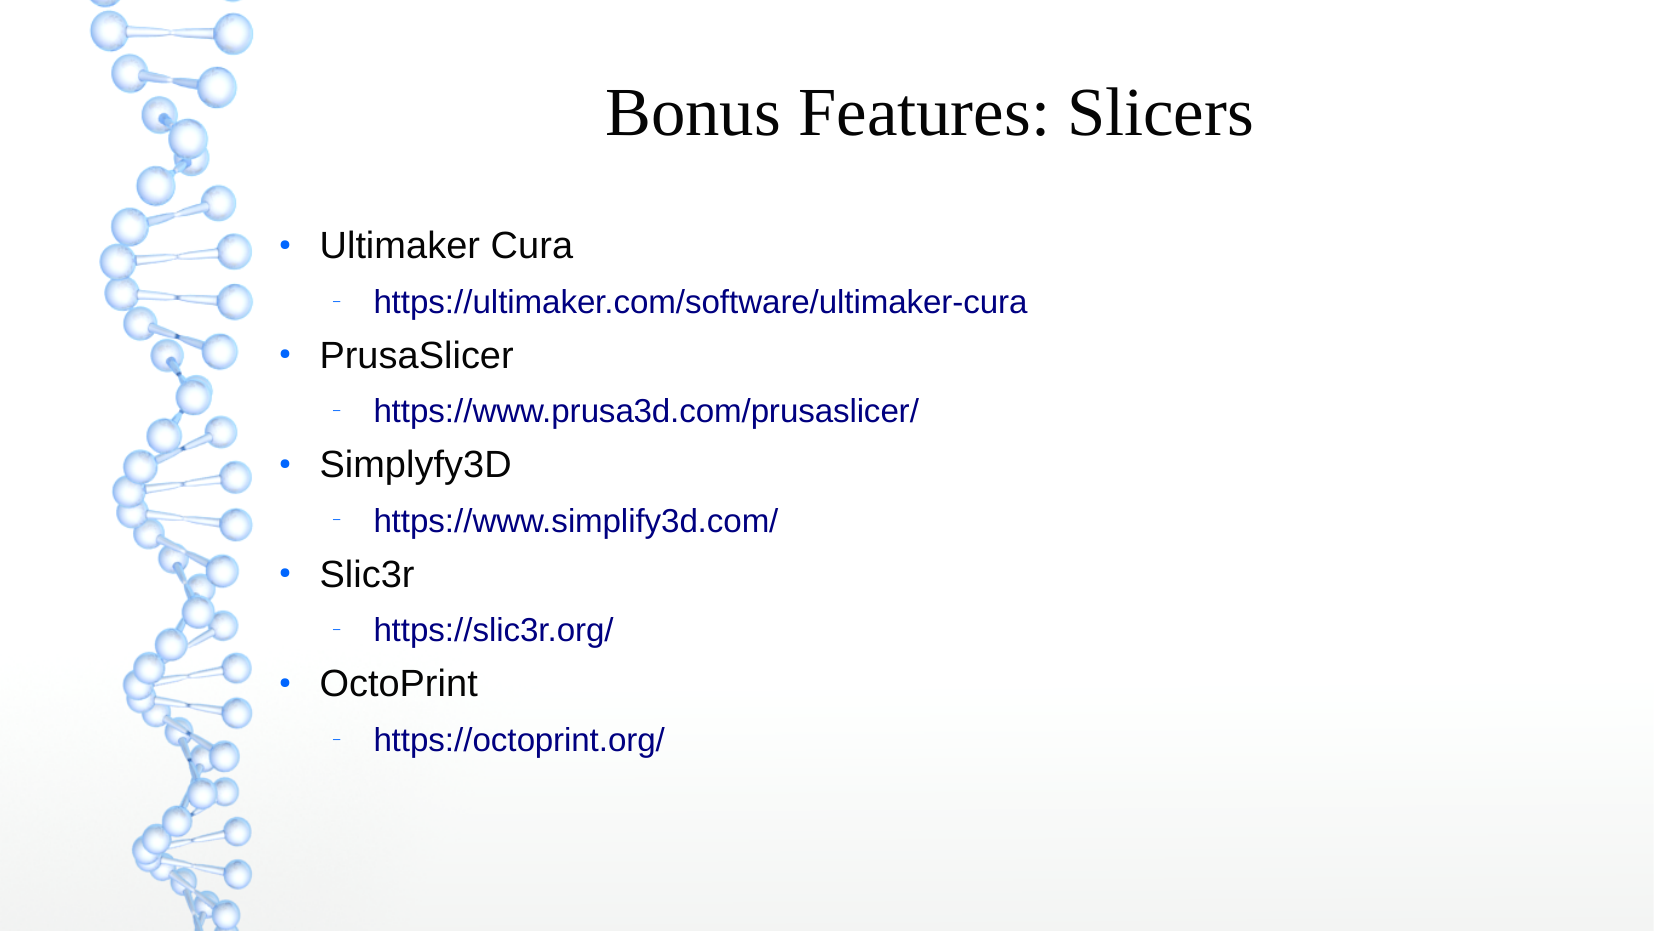

# Bonus Features: Slicers
Ultimaker Cura
https://ultimaker.com/software/ultimaker-cura
PrusaSlicer
https://www.prusa3d.com/prusaslicer/
Simplyfy3D
https://www.simplify3d.com/
Slic3r
https://slic3r.org/
OctoPrint
https://octoprint.org/